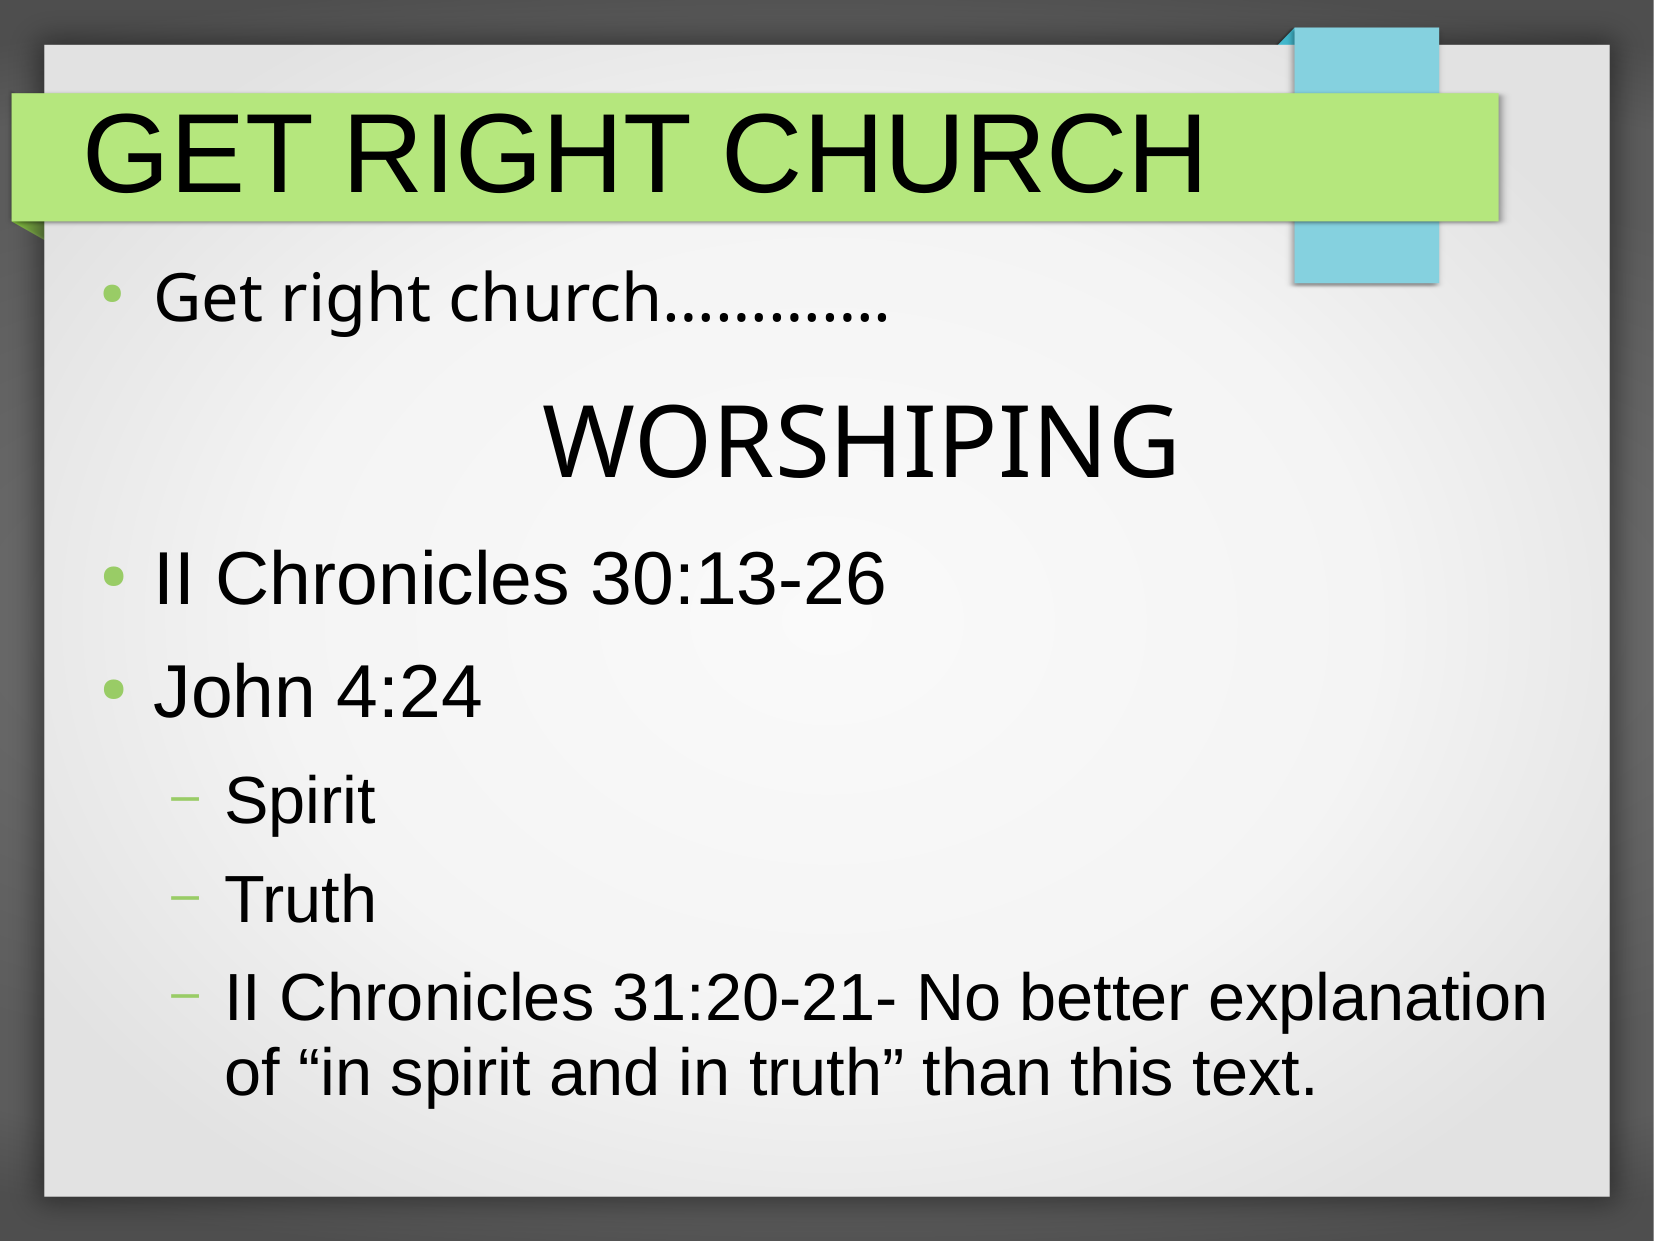

# GET RIGHT CHURCH
Get right church………….
WORSHIPING
II Chronicles 30:13-26
John 4:24
Spirit
Truth
II Chronicles 31:20-21- No better explanation of “in spirit and in truth” than this text.